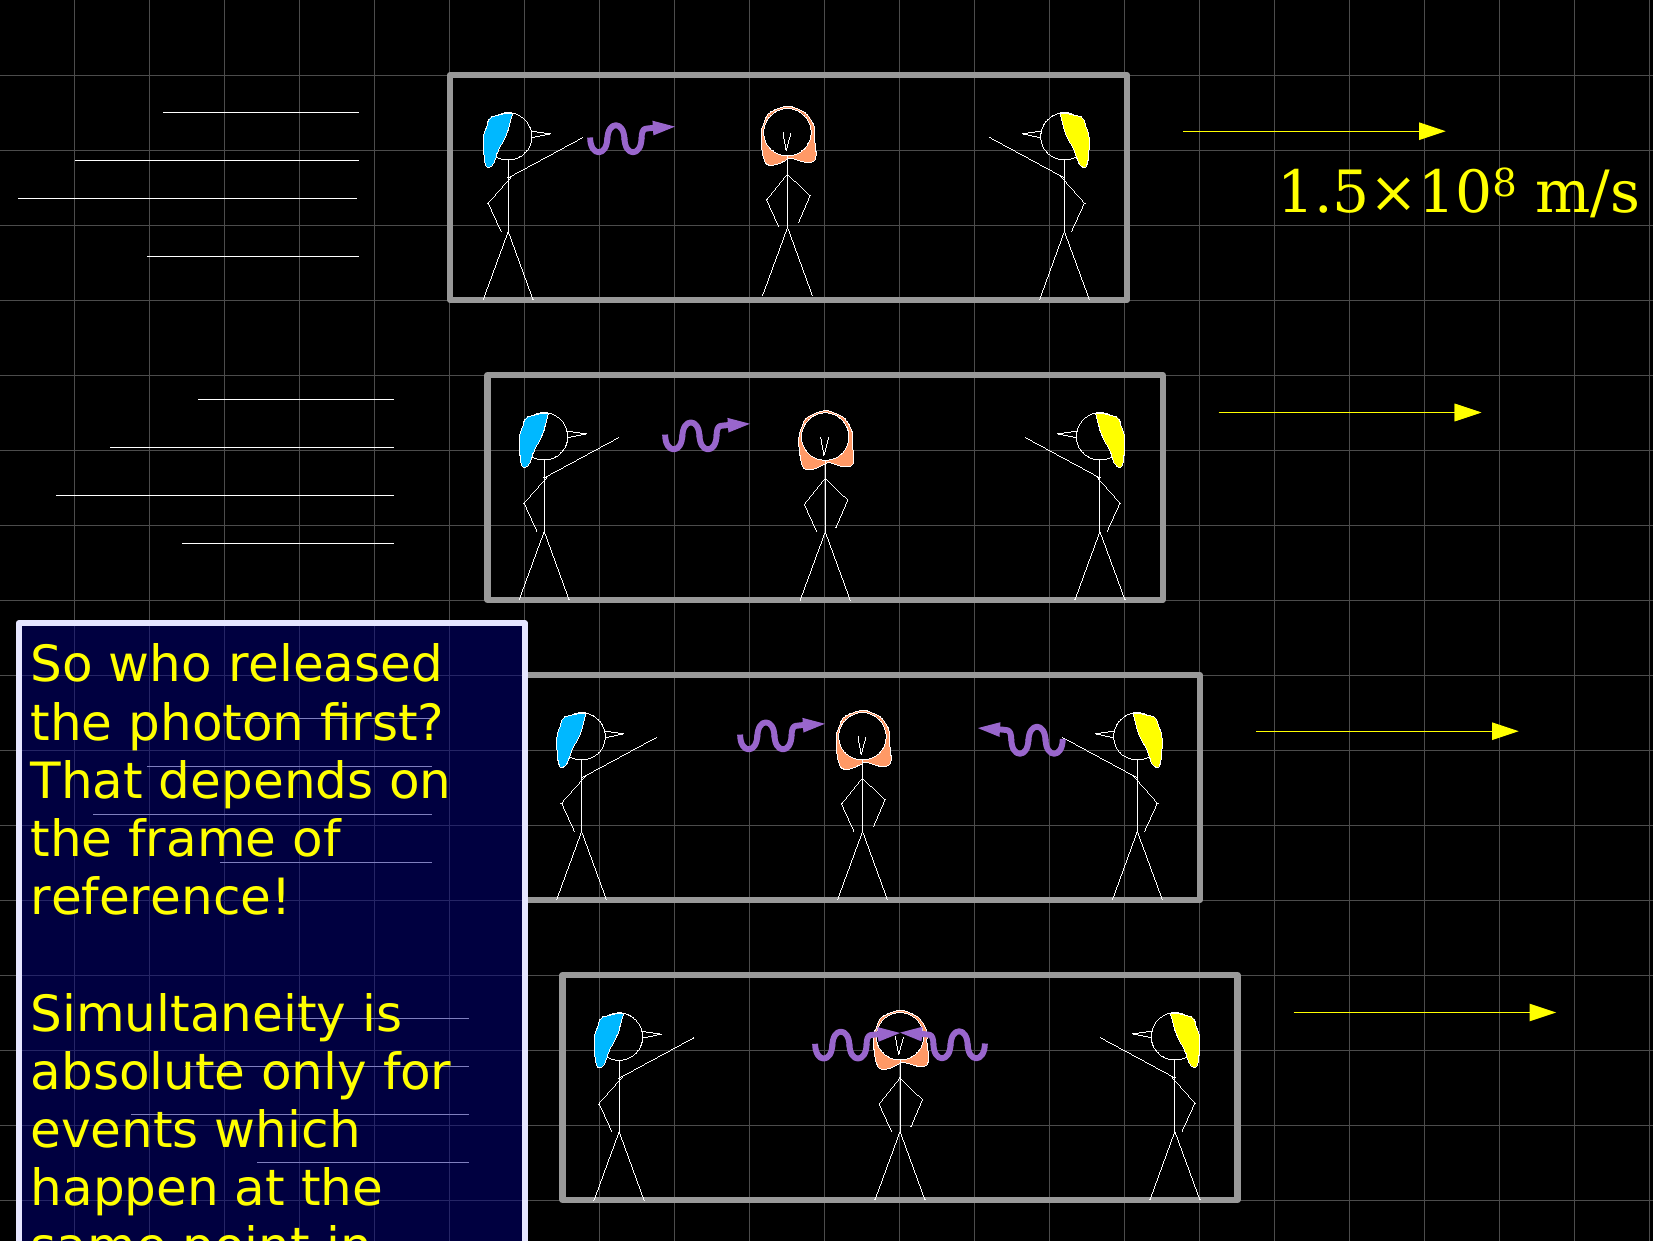

1.5×108 m/s
So who released the photon first? That depends on the frame of reference!
Simultaneity is absolute only for events which happen at the same point in space!